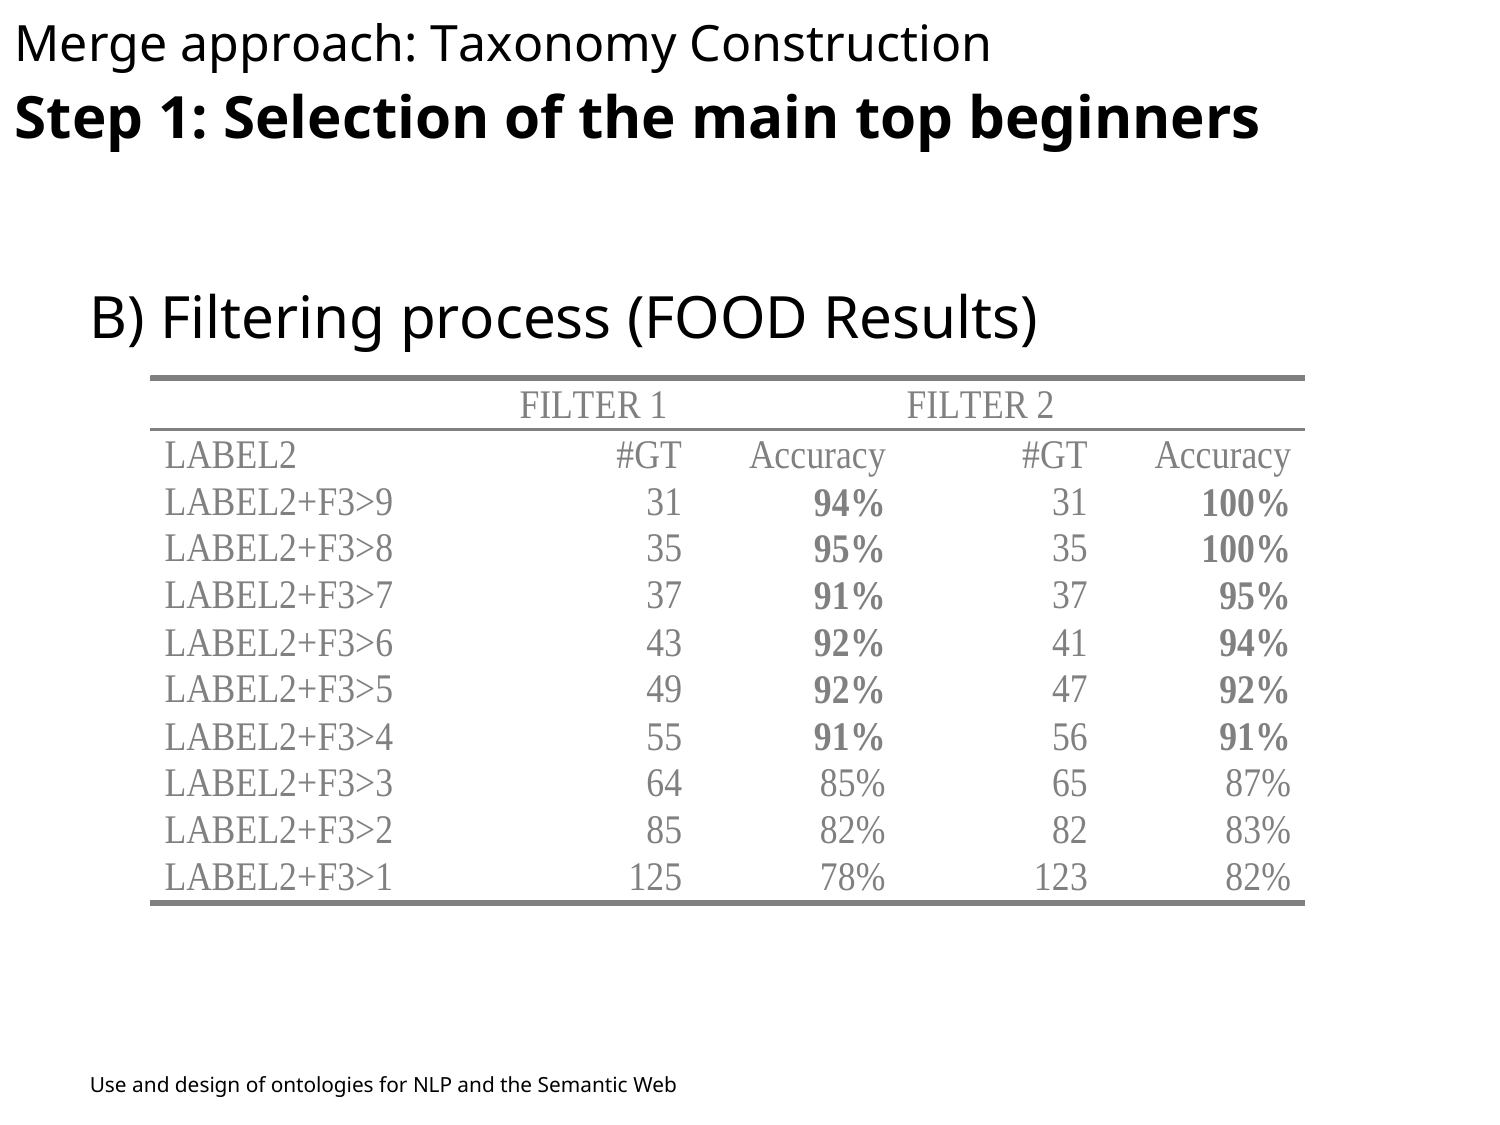

Merge approach: Taxonomy Construction
Step 1: Selection of the main top beginners
# B) Filtering process (FOOD Results)